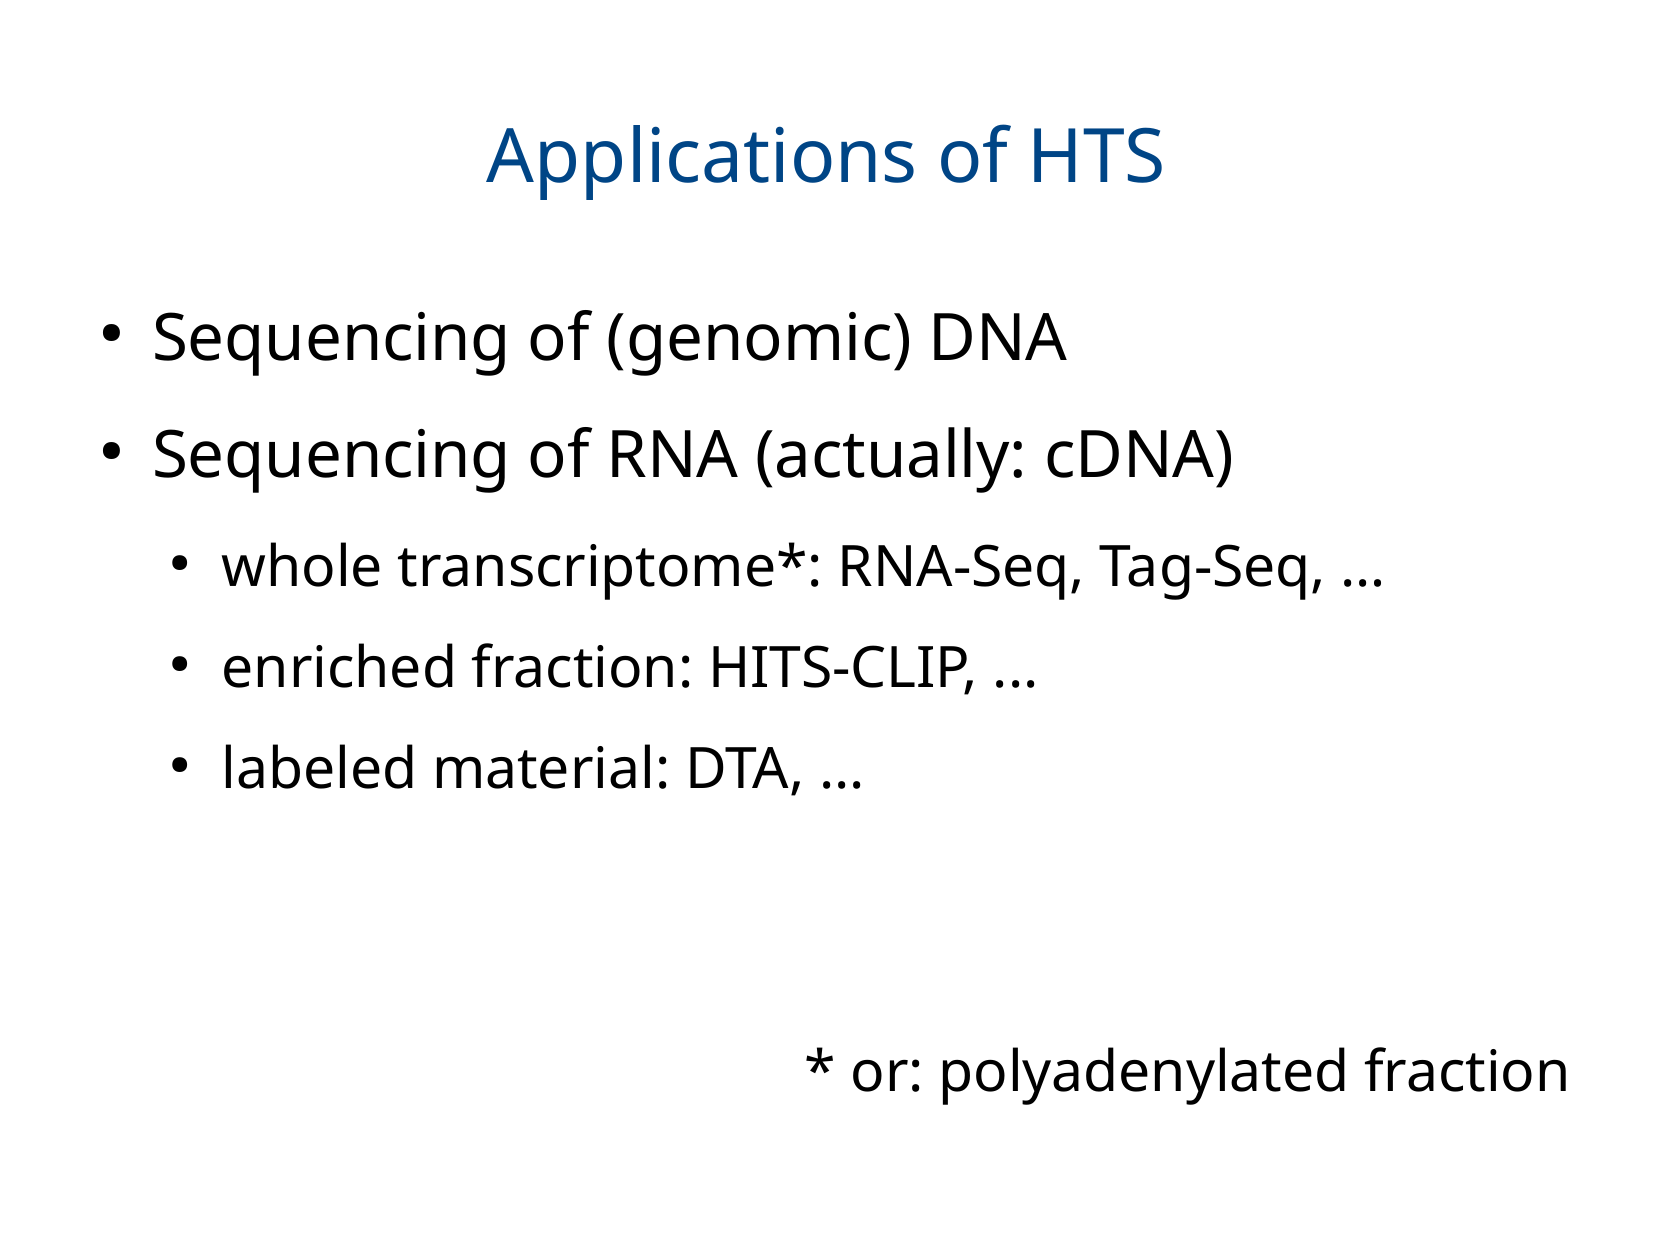

# Applications of HTS
Sequencing of (genomic) DNA
Sequencing of RNA (actually: cDNA)
whole transcriptome*: RNA-Seq, Tag-Seq, …
enriched fraction: HITS-CLIP, ...
labeled material: DTA, ...
* or: polyadenylated fraction